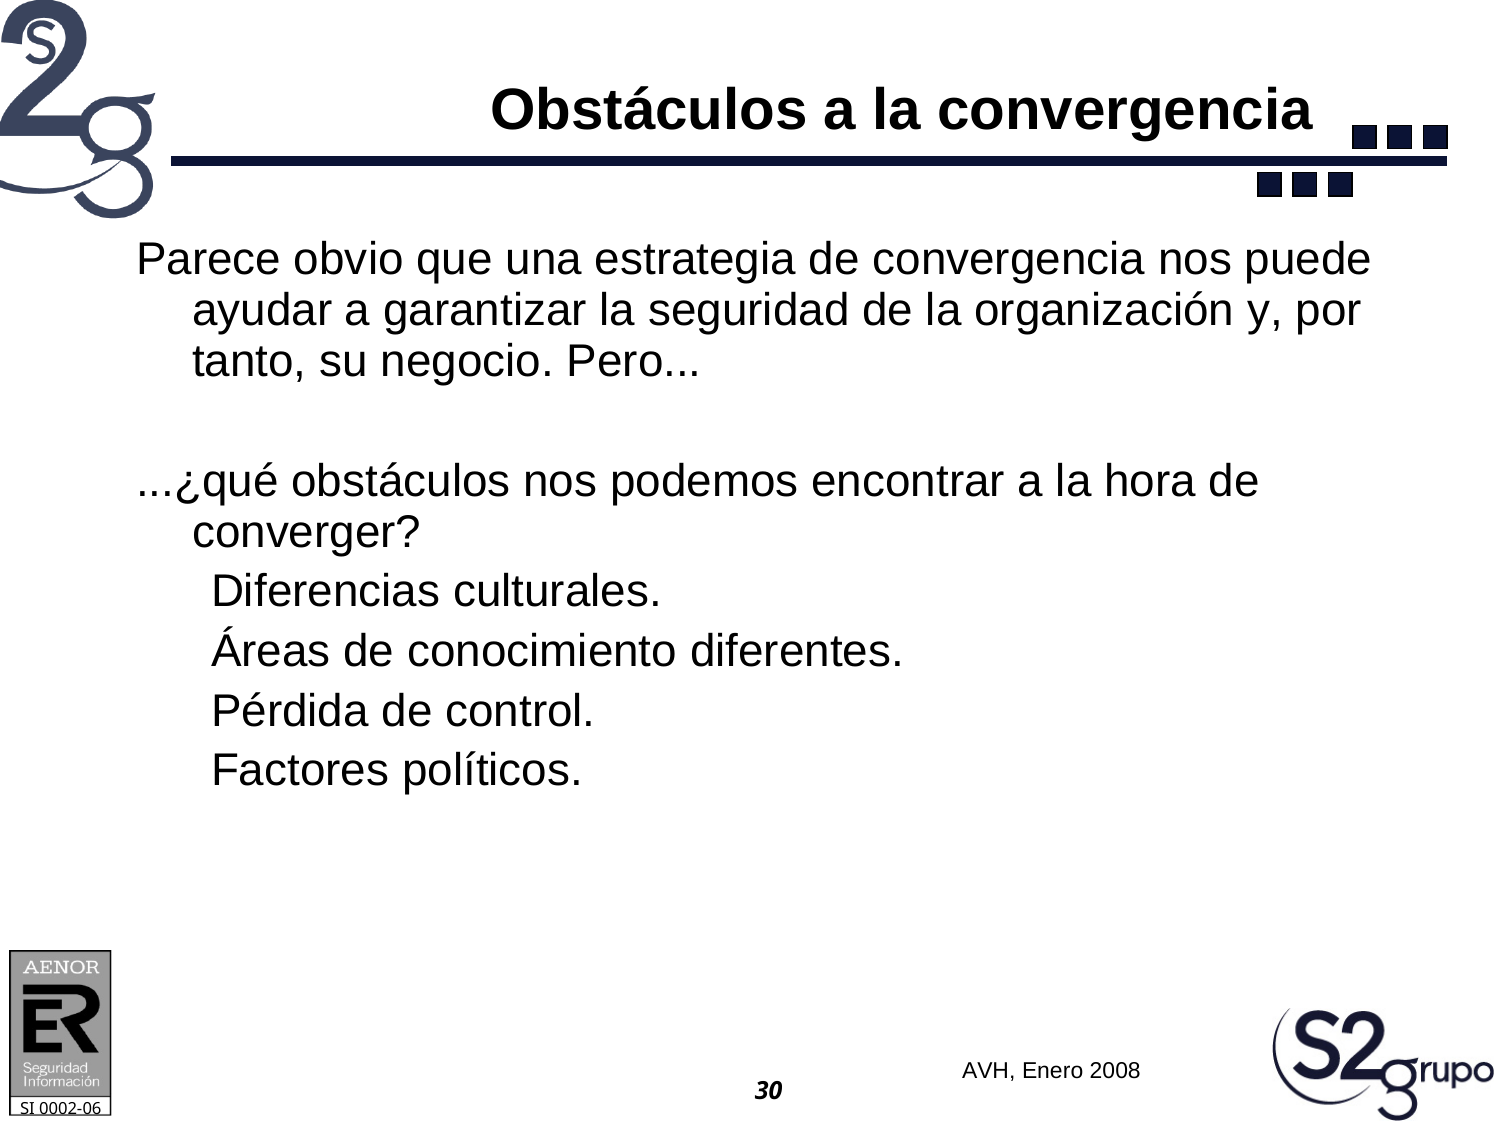

# Obstáculos a la convergencia
Parece obvio que una estrategia de convergencia nos puede ayudar a garantizar la seguridad de la organización y, por tanto, su negocio. Pero...
...¿qué obstáculos nos podemos encontrar a la hora de converger?
Diferencias culturales.
Áreas de conocimiento diferentes.
Pérdida de control.
Factores políticos.
AVH, Enero 2008